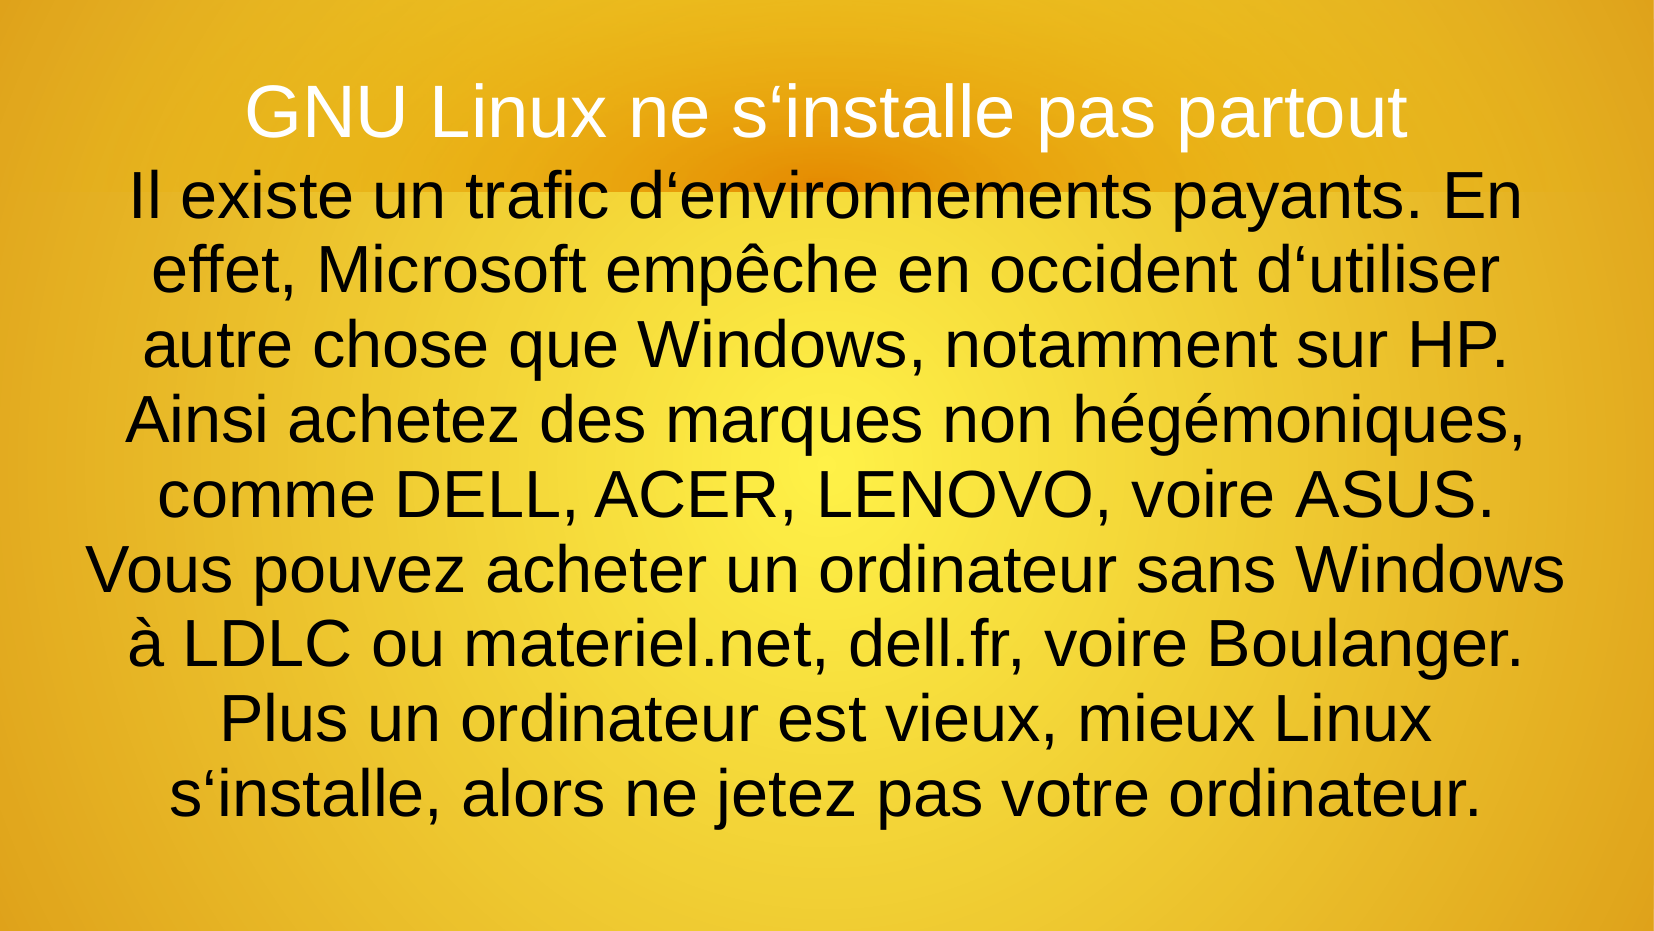

# GNU Linux ne s‘installe pas partout
Il existe un trafic d‘environnements payants. En effet, Microsoft empêche en occident d‘utiliser autre chose que Windows, notamment sur HP.
Ainsi achetez des marques non hégémoniques, comme DELL, ACER, LENOVO, voire ASUS.
Vous pouvez acheter un ordinateur sans Windows à LDLC ou materiel.net, dell.fr, voire Boulanger.
Plus un ordinateur est vieux, mieux Linux s‘installe, alors ne jetez pas votre ordinateur.